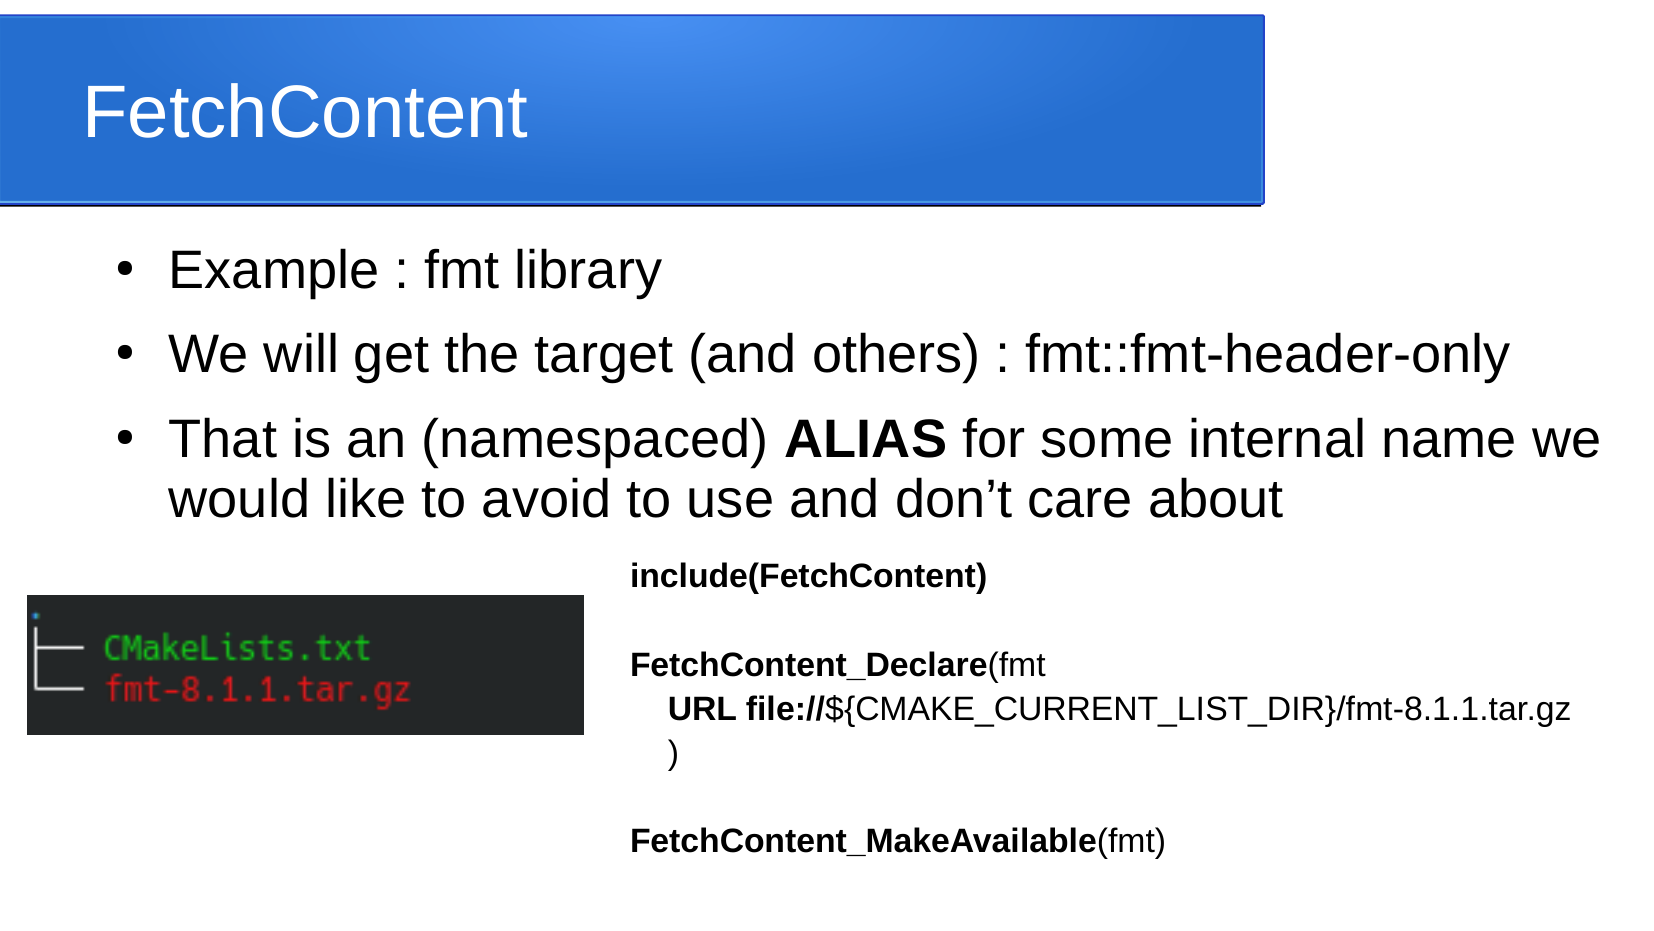

# FetchContent
Example : fmt library
We will get the target (and others) : fmt::fmt-header-only
That is an (namespaced) ALIAS for some internal name we would like to avoid to use and don’t care about
include(FetchContent)
FetchContent_Declare(fmt
 URL file://${CMAKE_CURRENT_LIST_DIR}/fmt-8.1.1.tar.gz
 )
FetchContent_MakeAvailable(fmt)